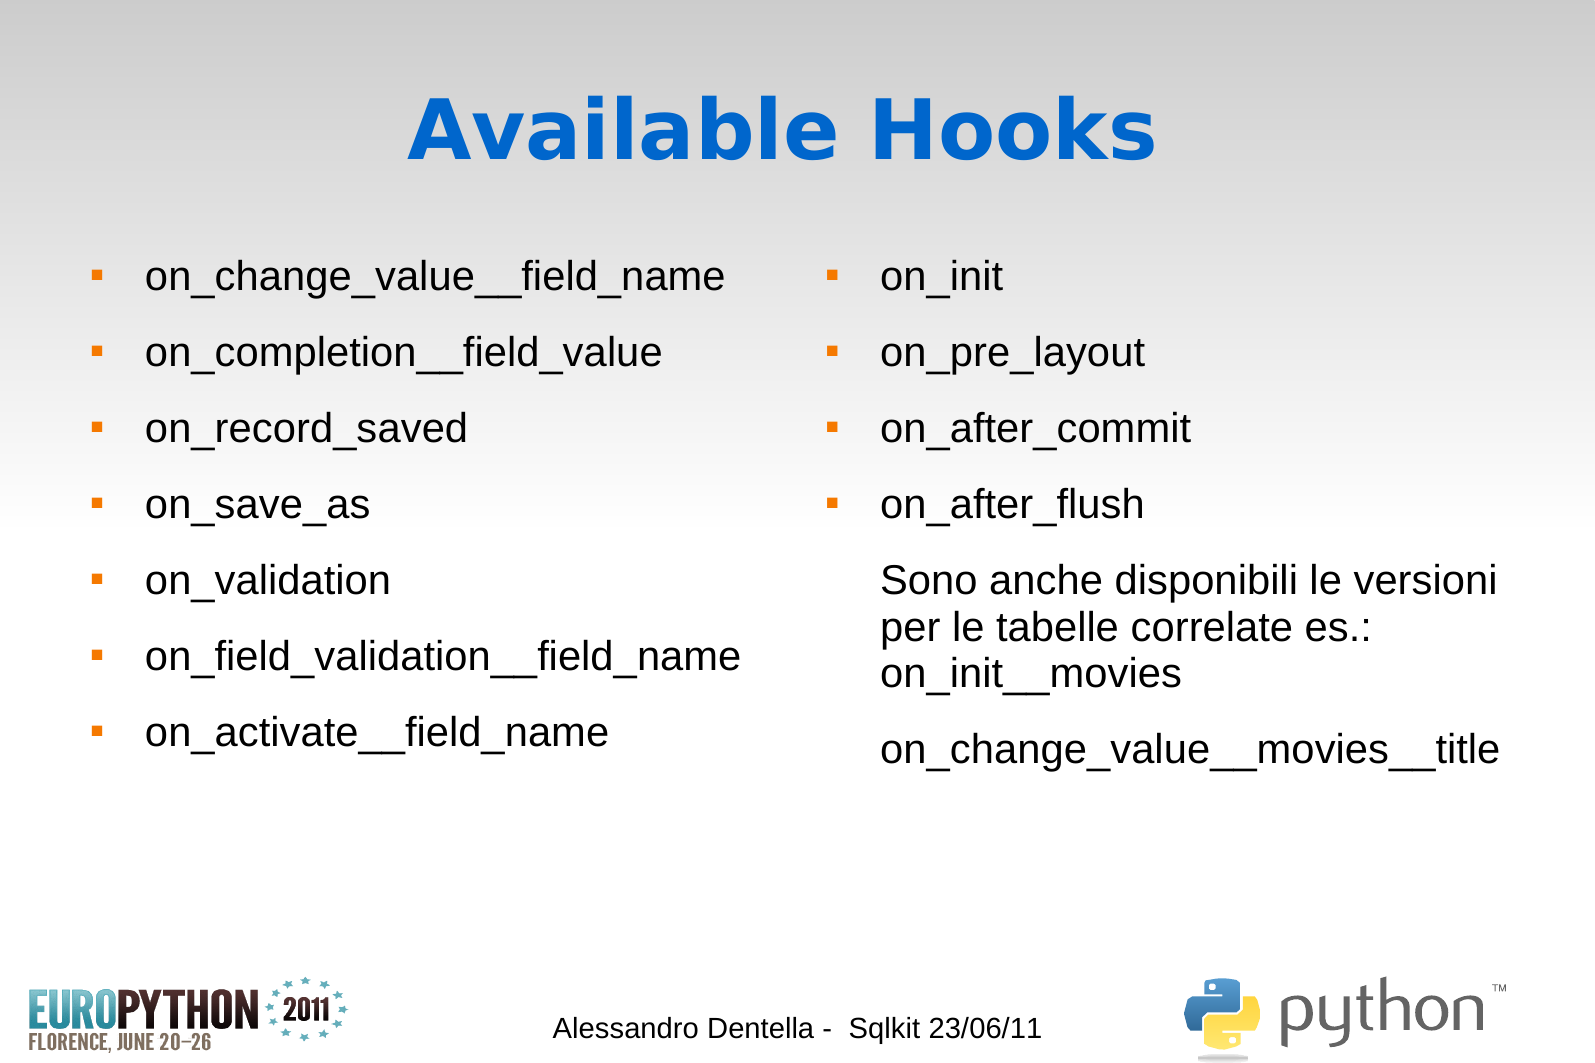

# Available Hooks
on_change_value__field_name
on_completion__field_value
on_record_saved
on_save_as
on_validation
on_field_validation__field_name
on_activate__field_name
on_init
on_pre_layout
on_after_commit
on_after_flush
Sono anche disponibili le versioni per le tabelle correlate es.:
on_init__movies
on_change_value__movies__title